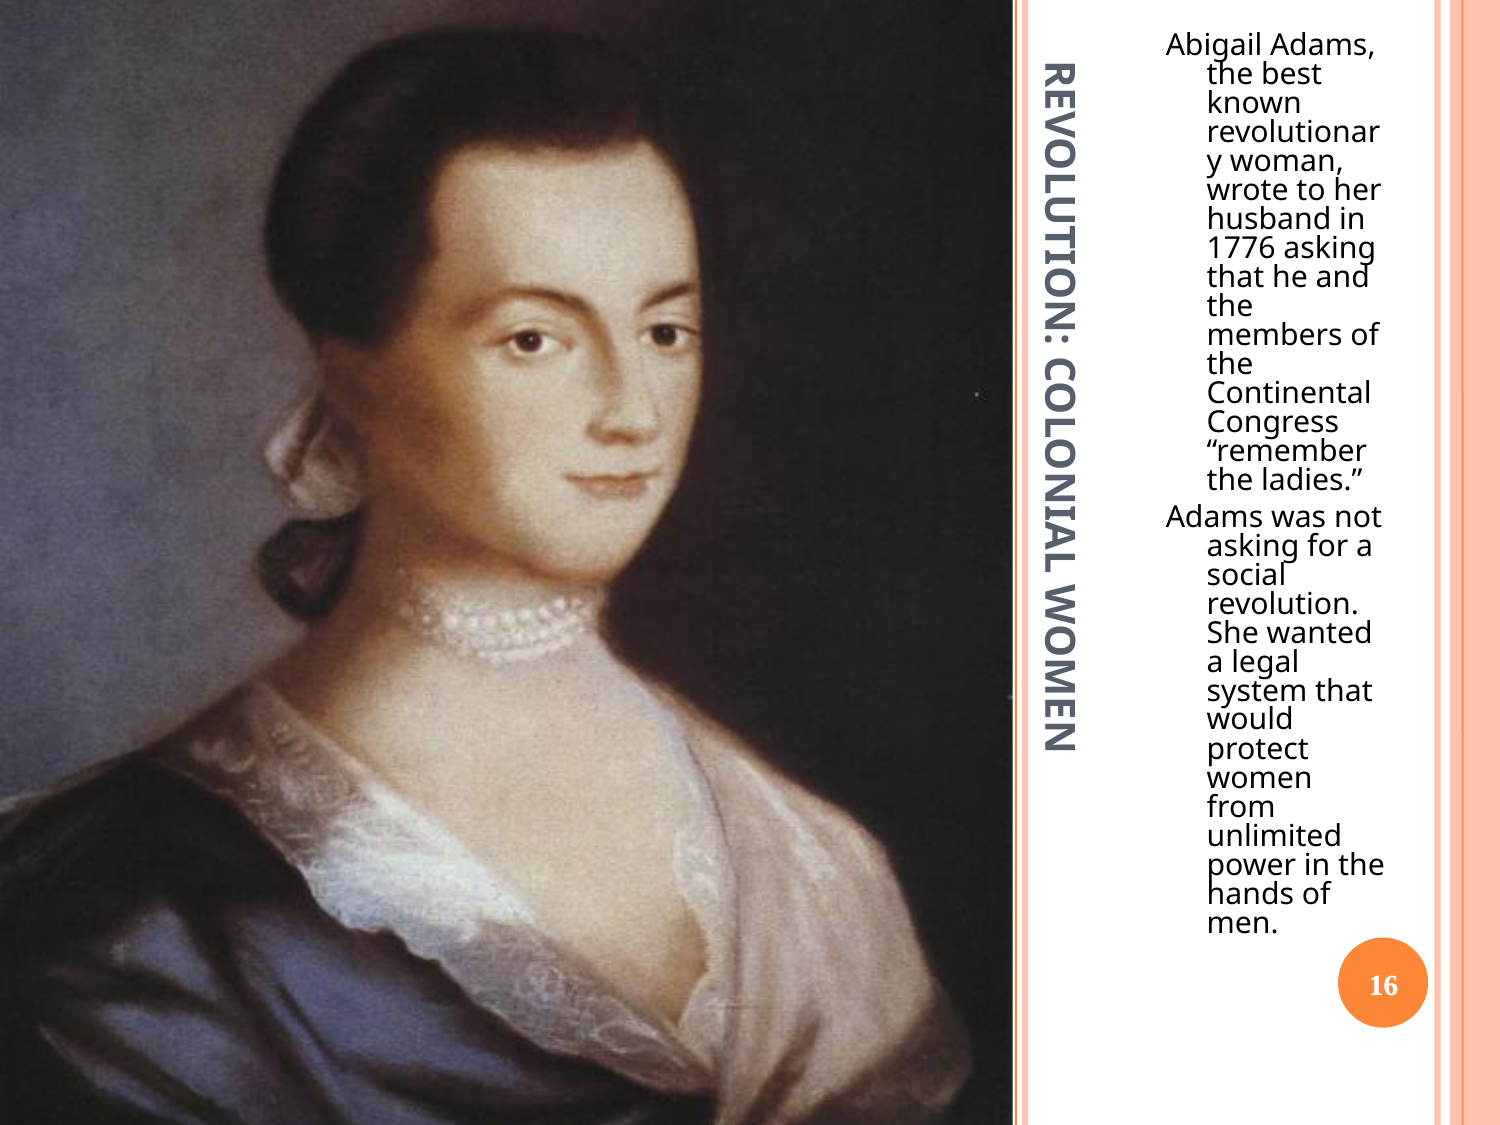

Abigail Adams, the best known revolutionary woman, wrote to her husband in 1776 asking that he and the members of the Continental Congress “remember the ladies.”
Adams was not asking for a social revolution. She wanted a legal system that would protect women from unlimited power in the hands of men.
# Revolution: Colonial Women